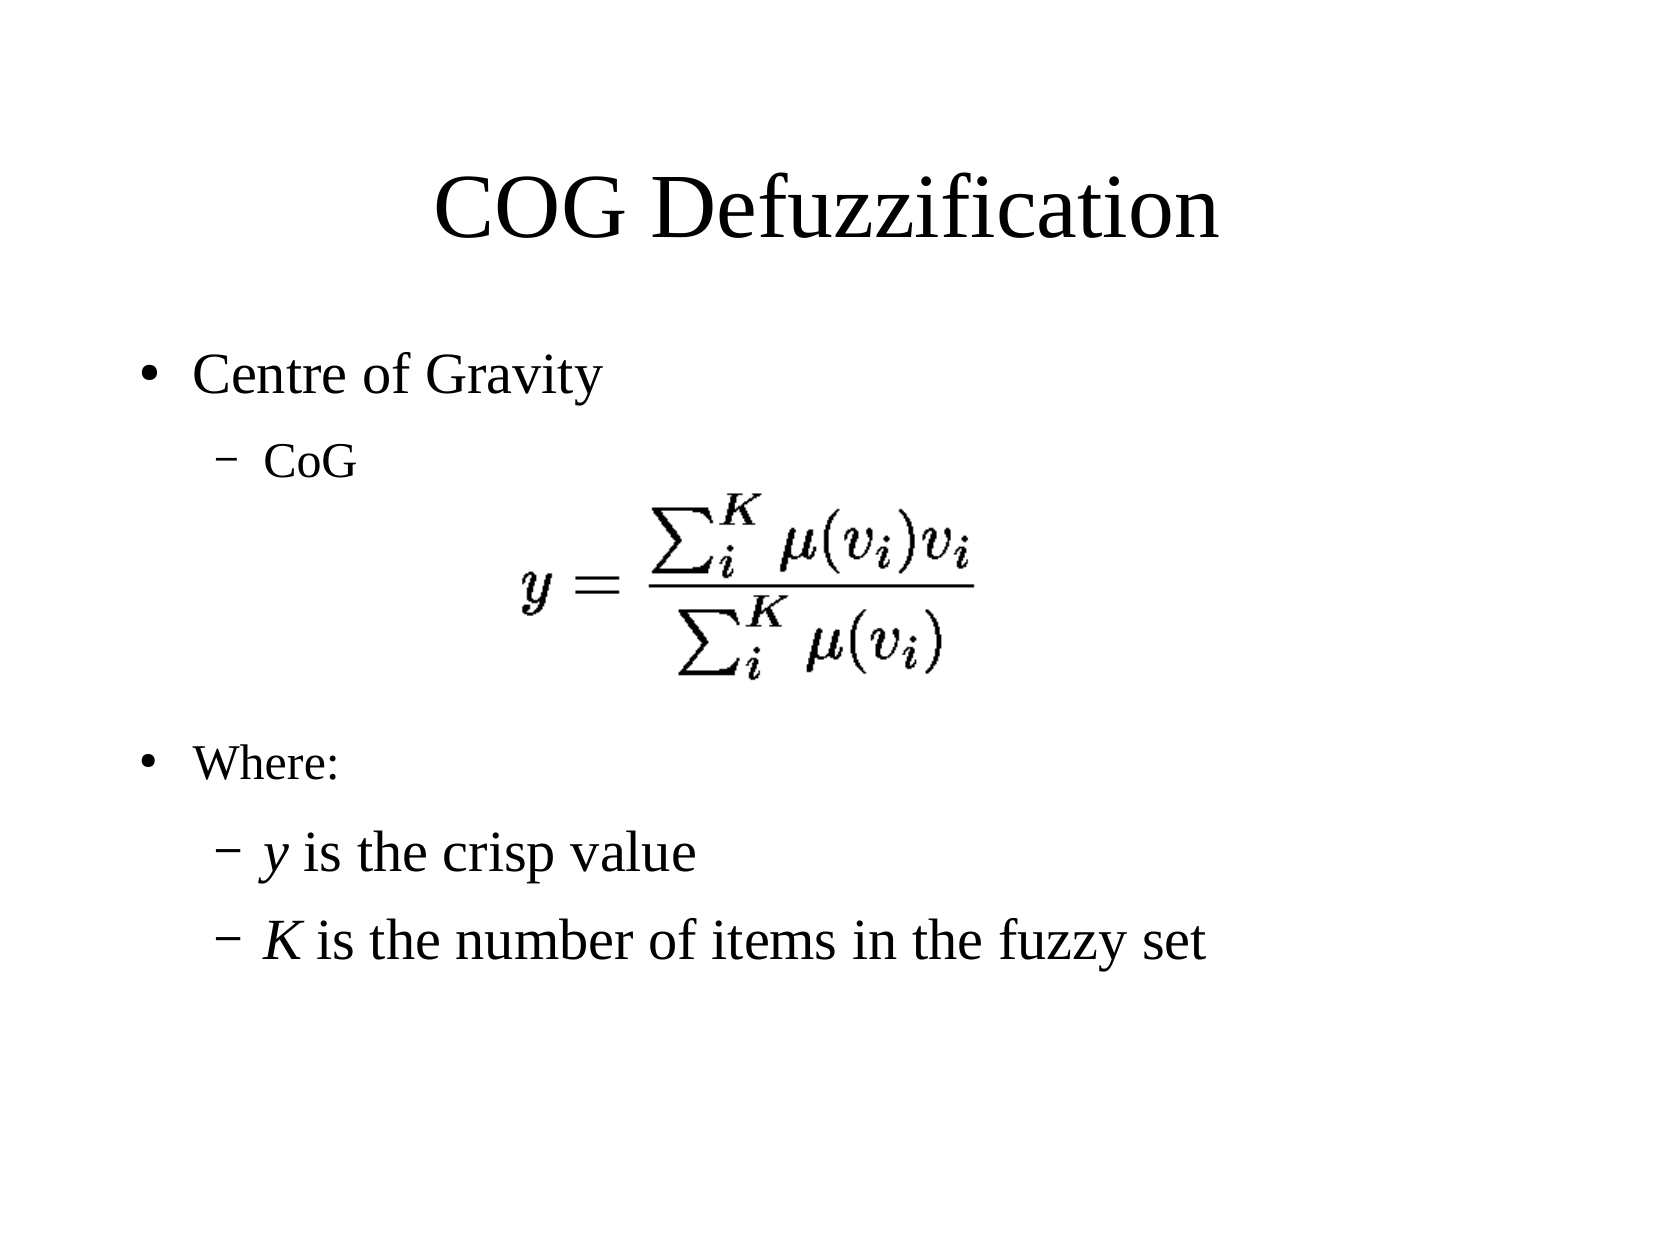

# COG Defuzzification
Centre of Gravity
CoG
Where:
y is the crisp value
K is the number of items in the fuzzy set